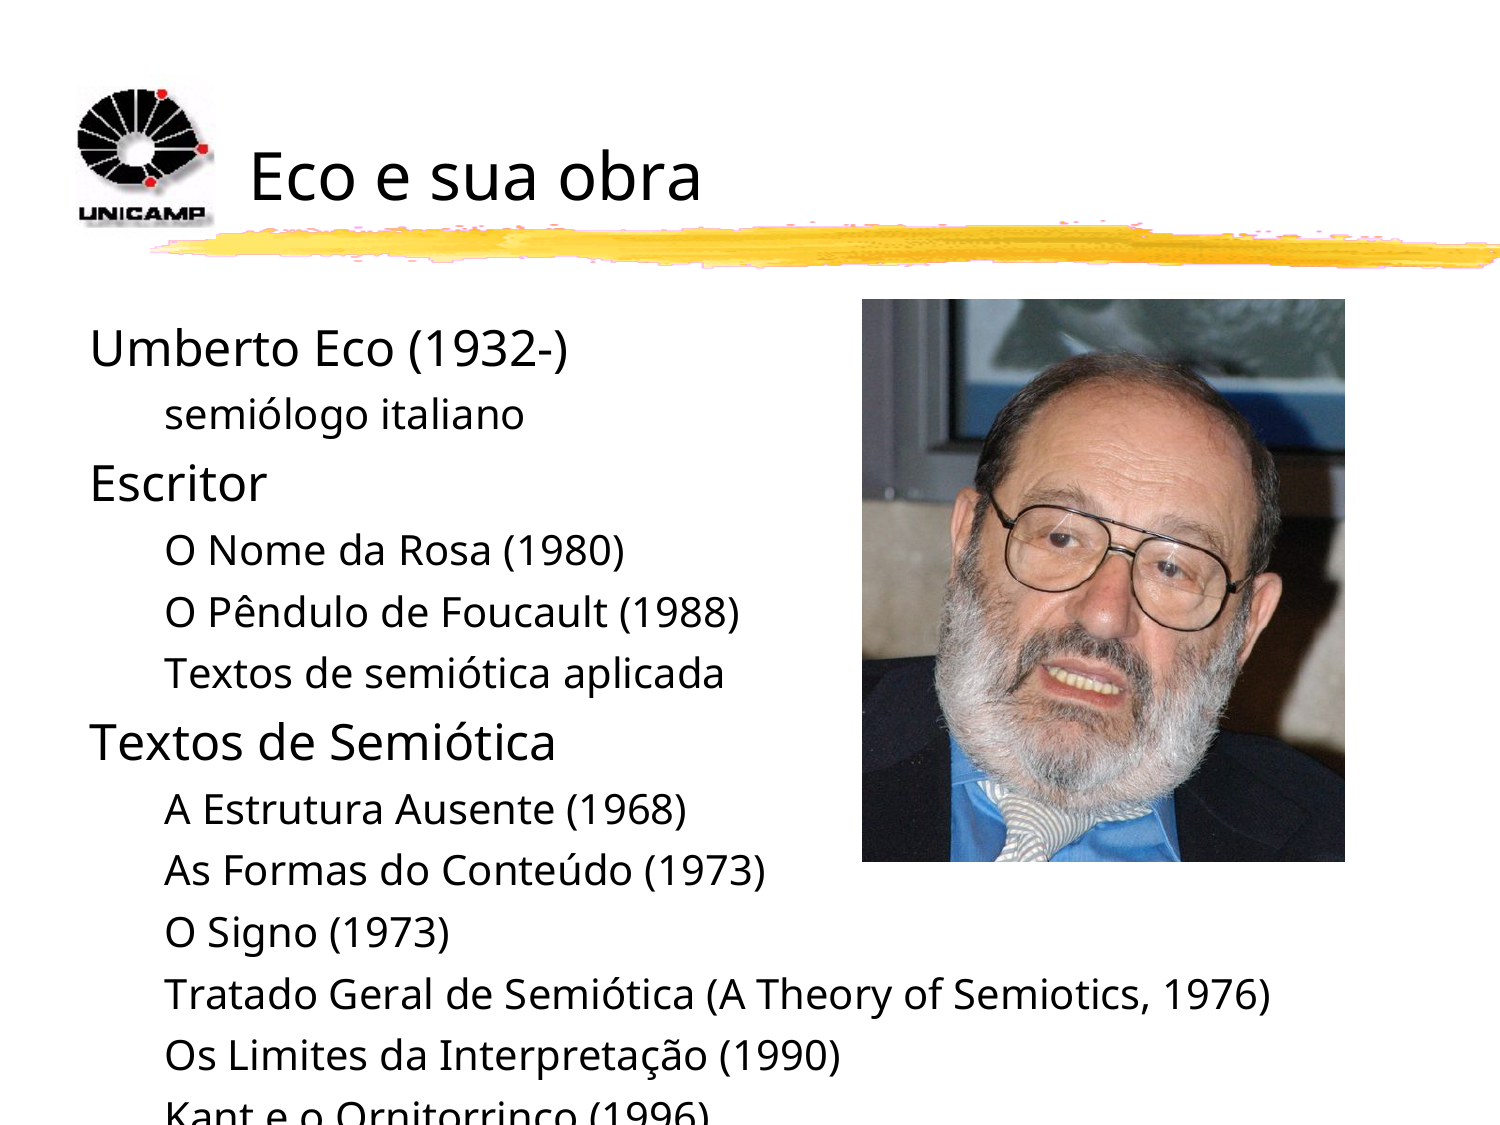

# Eco e sua obra
Umberto Eco (1932-)
semiólogo italiano
Escritor
O Nome da Rosa (1980)
O Pêndulo de Foucault (1988)
Textos de semiótica aplicada
Textos de Semiótica
A Estrutura Ausente (1968)
As Formas do Conteúdo (1973)
O Signo (1973)
Tratado Geral de Semiótica (A Theory of Semiotics, 1976)
Os Limites da Interpretação (1990)
Kant e o Ornitorrinco (1996)